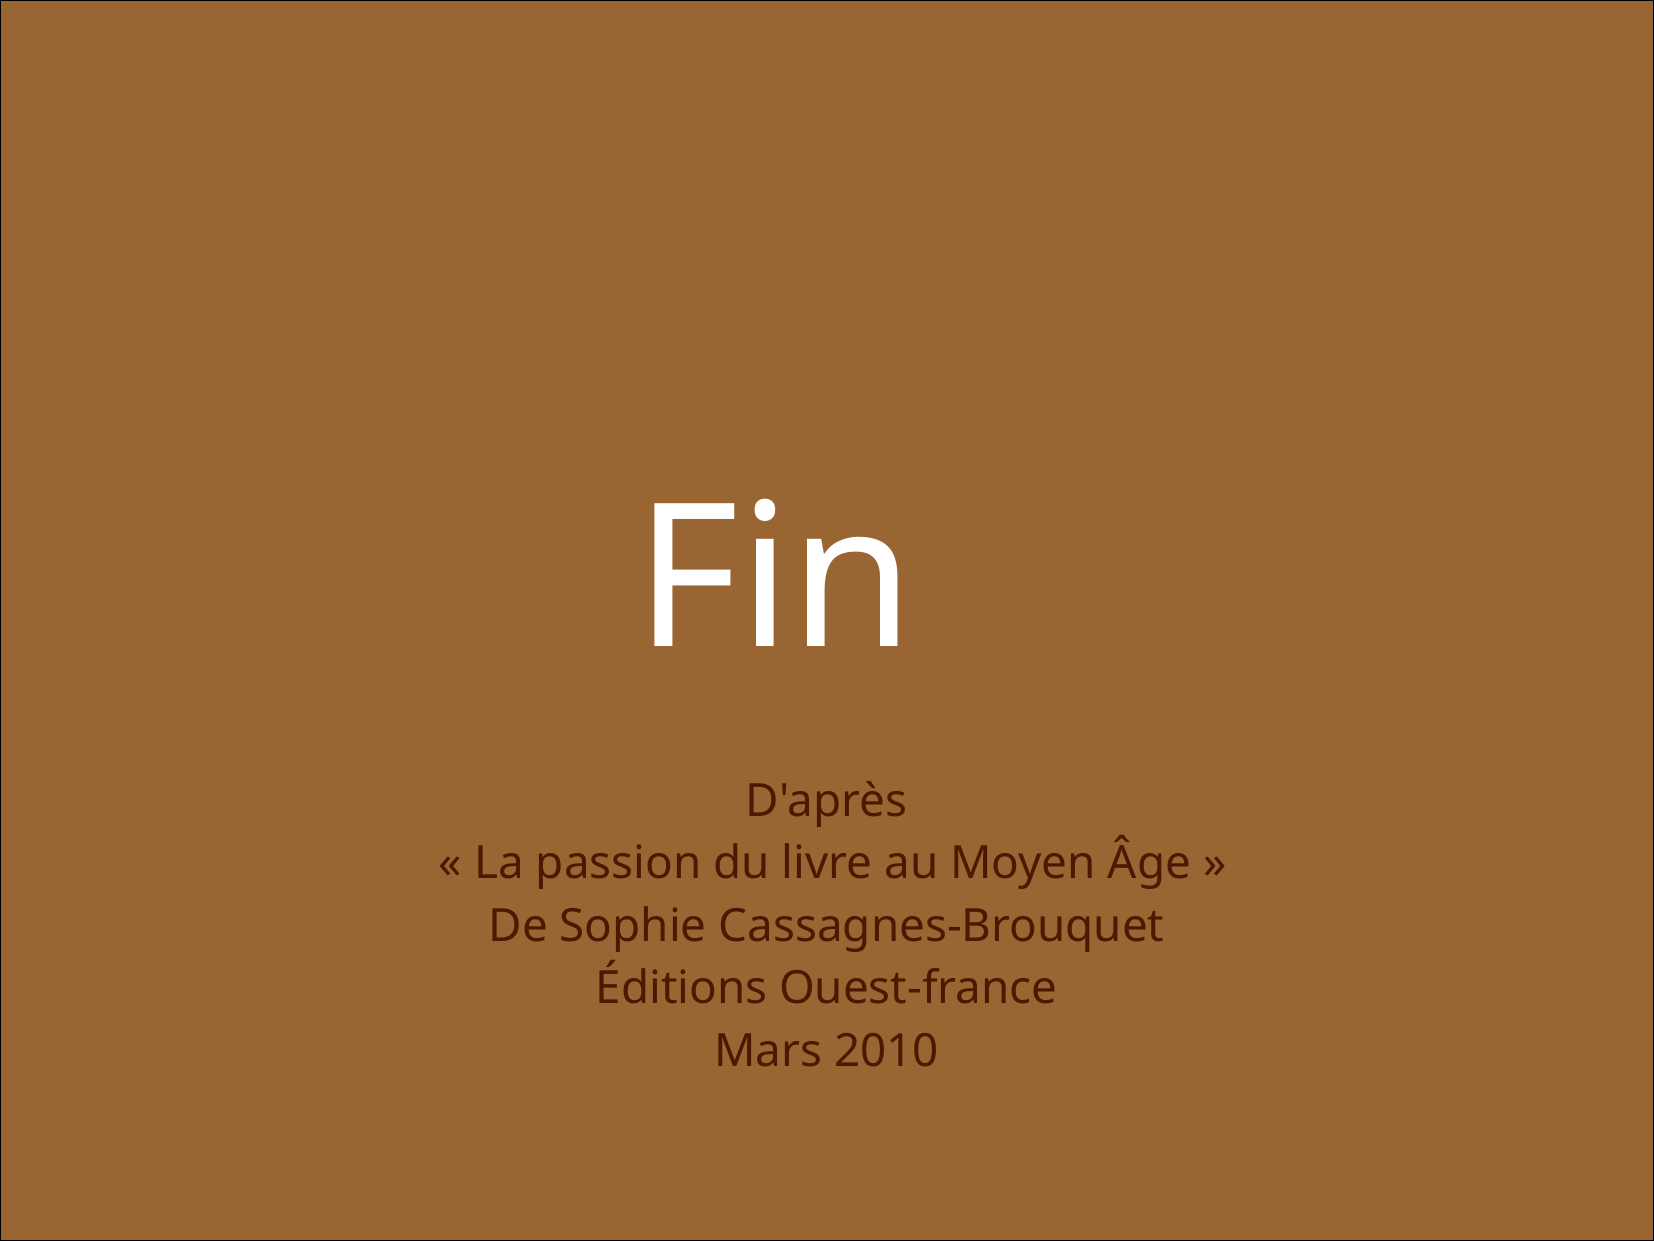

Fin
D'après
 « La passion du livre au Moyen Âge »
De Sophie Cassagnes-Brouquet
Éditions Ouest-france
Mars 2010
#